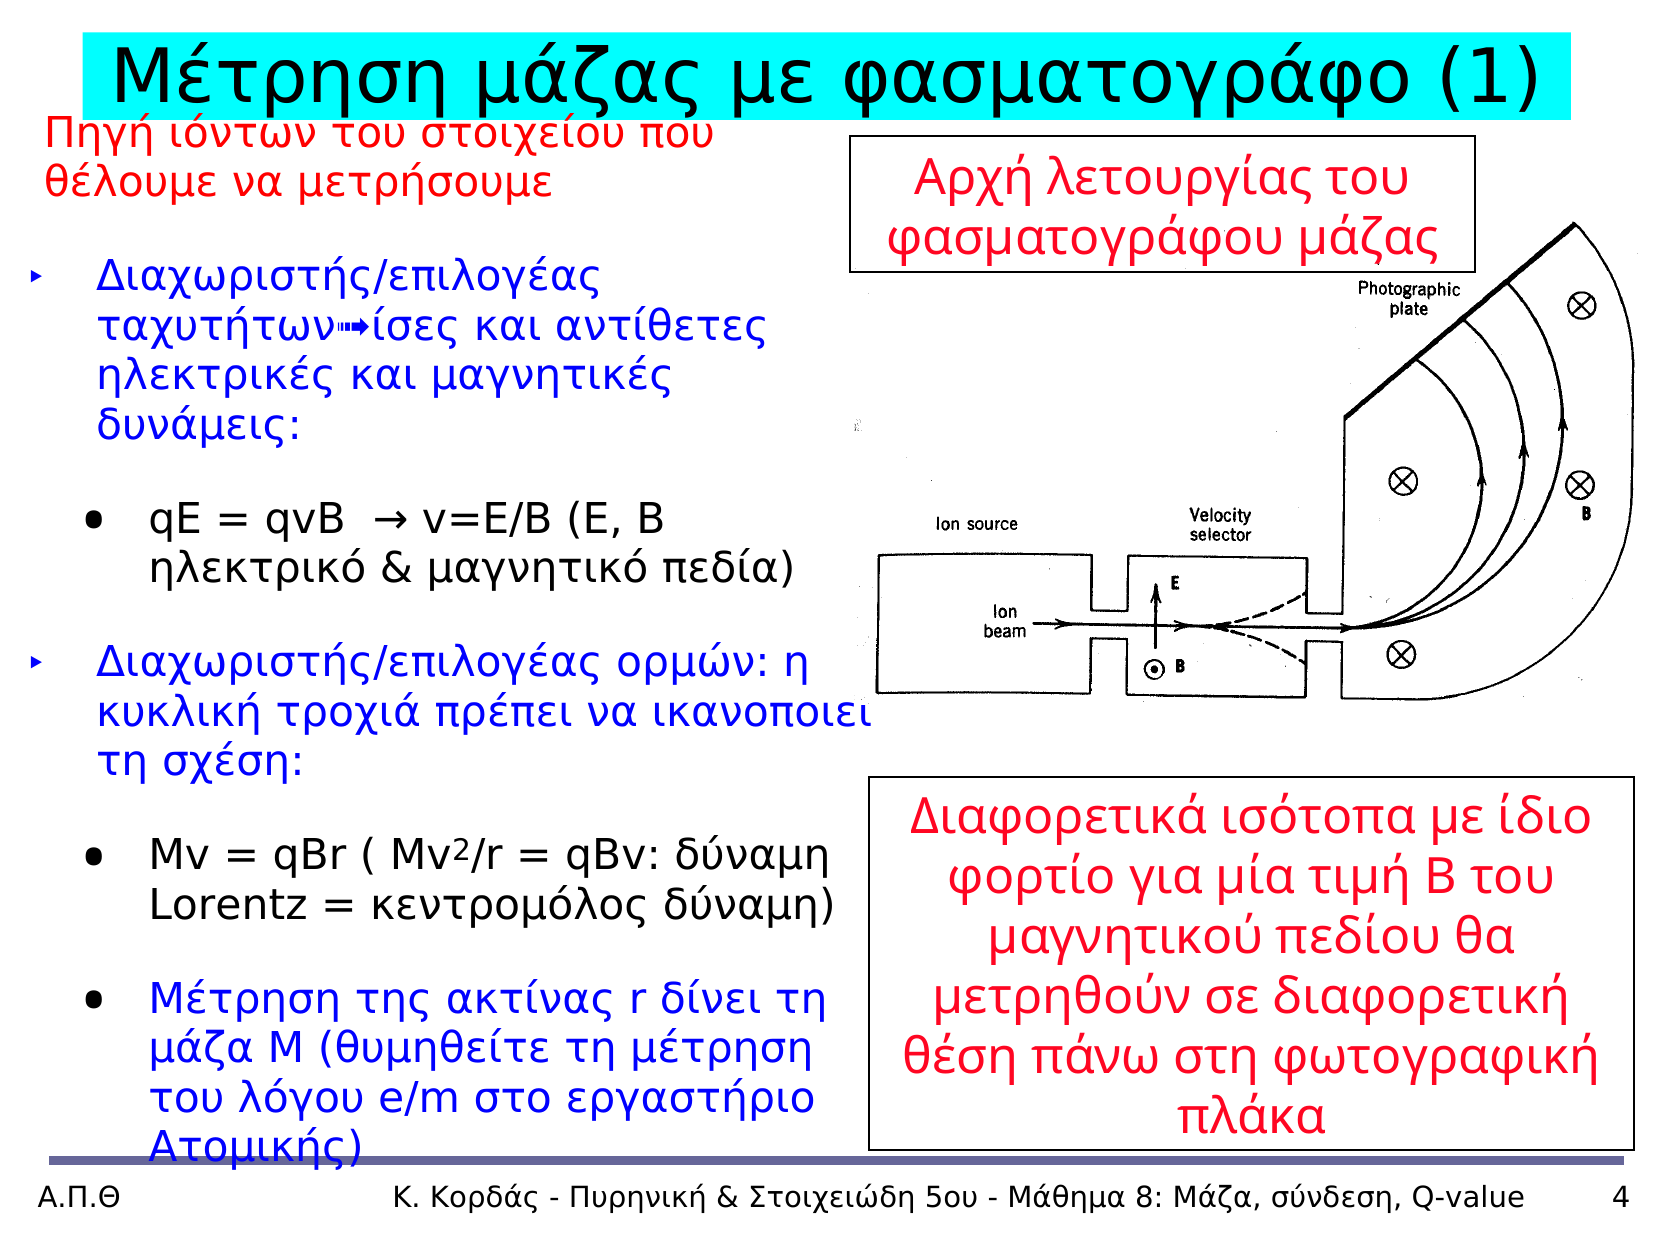

# Μέτρηση μάζας με φασματογράφο (1)
Πηγή ιόντων του στοιχείου που θέλουμε να μετρήσουμε
Διαχωριστής/επιλογέας ταχυτήτων➟ίσες και αντίθετες ηλεκτρικές και μαγνητικές δυνάμεις:
qE = qvB → v=E/B (Ε, Β ηλεκτρικό & μαγνητικό πεδία)
Διαχωριστής/επιλογέας ορμών: η κυκλική τροχιά πρέπει να ικανοποιεί τη σχέση:
Mv = qBr ( Mv2/r = qBv: δύναμη Lorentz = κεντρομόλος δύναμη)
Μέτρηση της ακτίνας r δίνει τη μάζα Μ (θυμηθείτε τη μέτρηση του λόγου e/m στο εργαστήριο Ατομικής)
Αρχή λετουργίας του φασματογράφου μάζας
Διαφορετικά ισότοπα με ίδιο φορτίο για μία τιμή Β του μαγνητικού πεδίου θα μετρηθούν σε διαφορετική θέση πάνω στη φωτογραφική πλάκα
Α.Π.Θ
Κ. Κορδάς - Πυρηνική & Στοιχειώδη 5ου - Μάθημα 8: Mάζα, σύνδεση, Q-value
4